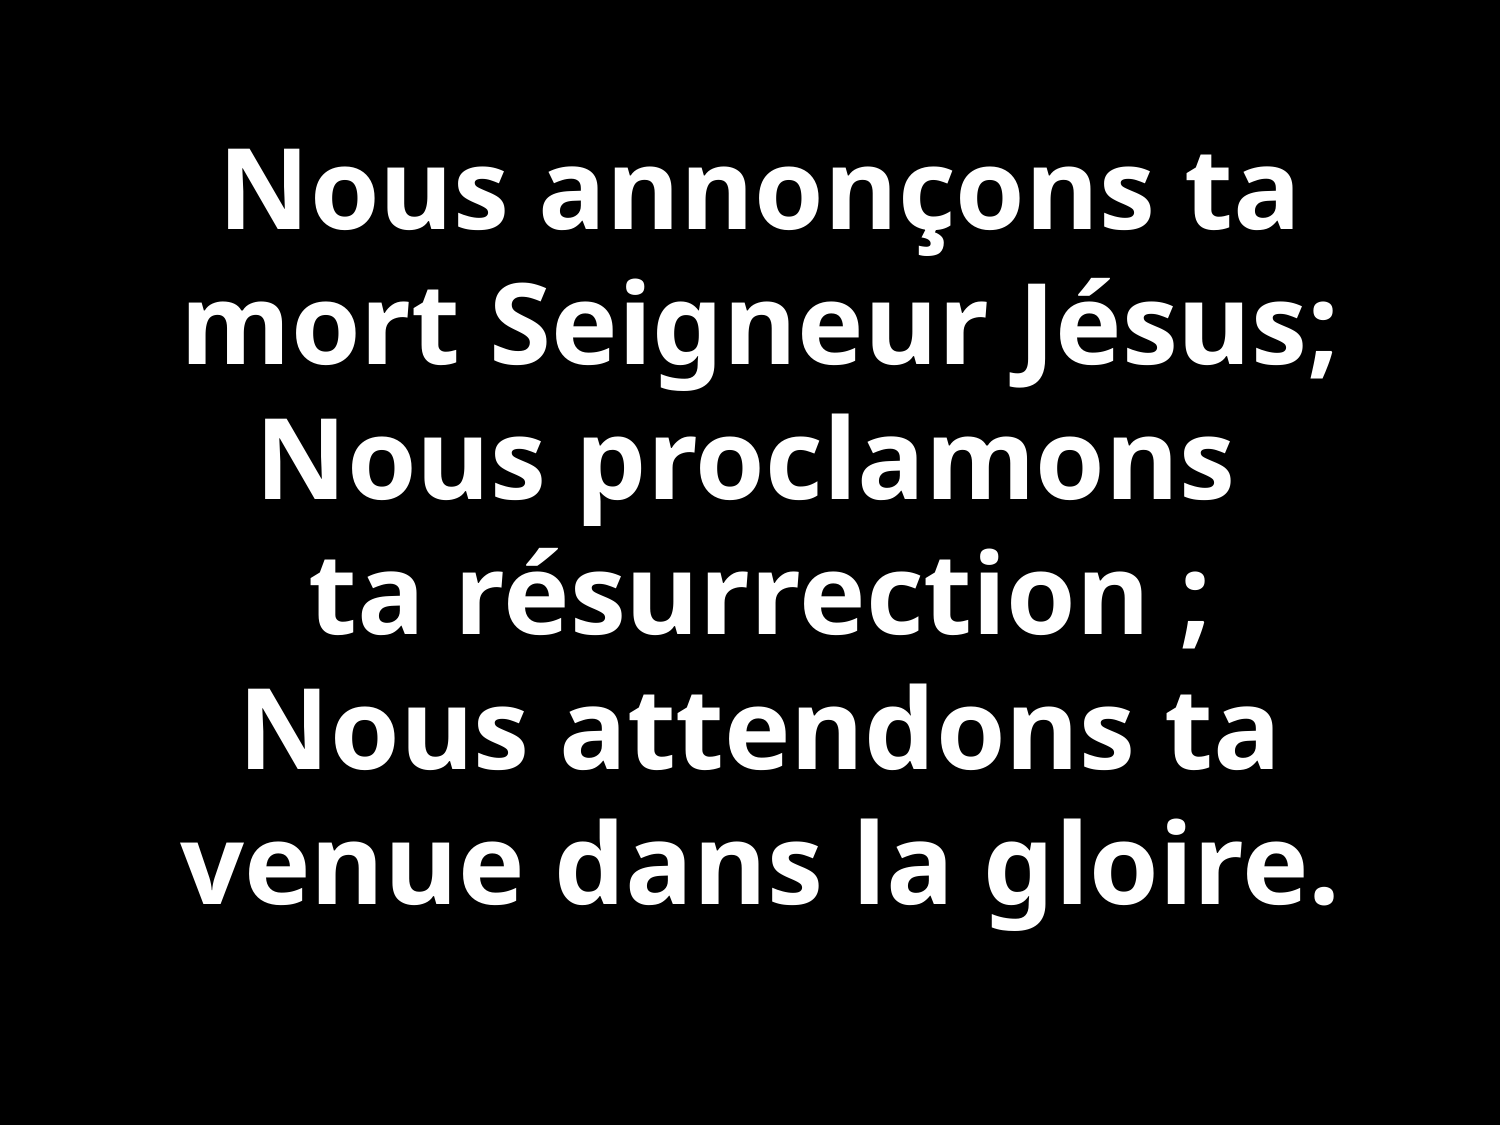

Nous annonçons ta mort Seigneur Jésus;
Nous proclamons
ta résurrection ;
Nous attendons ta venue dans la gloire.